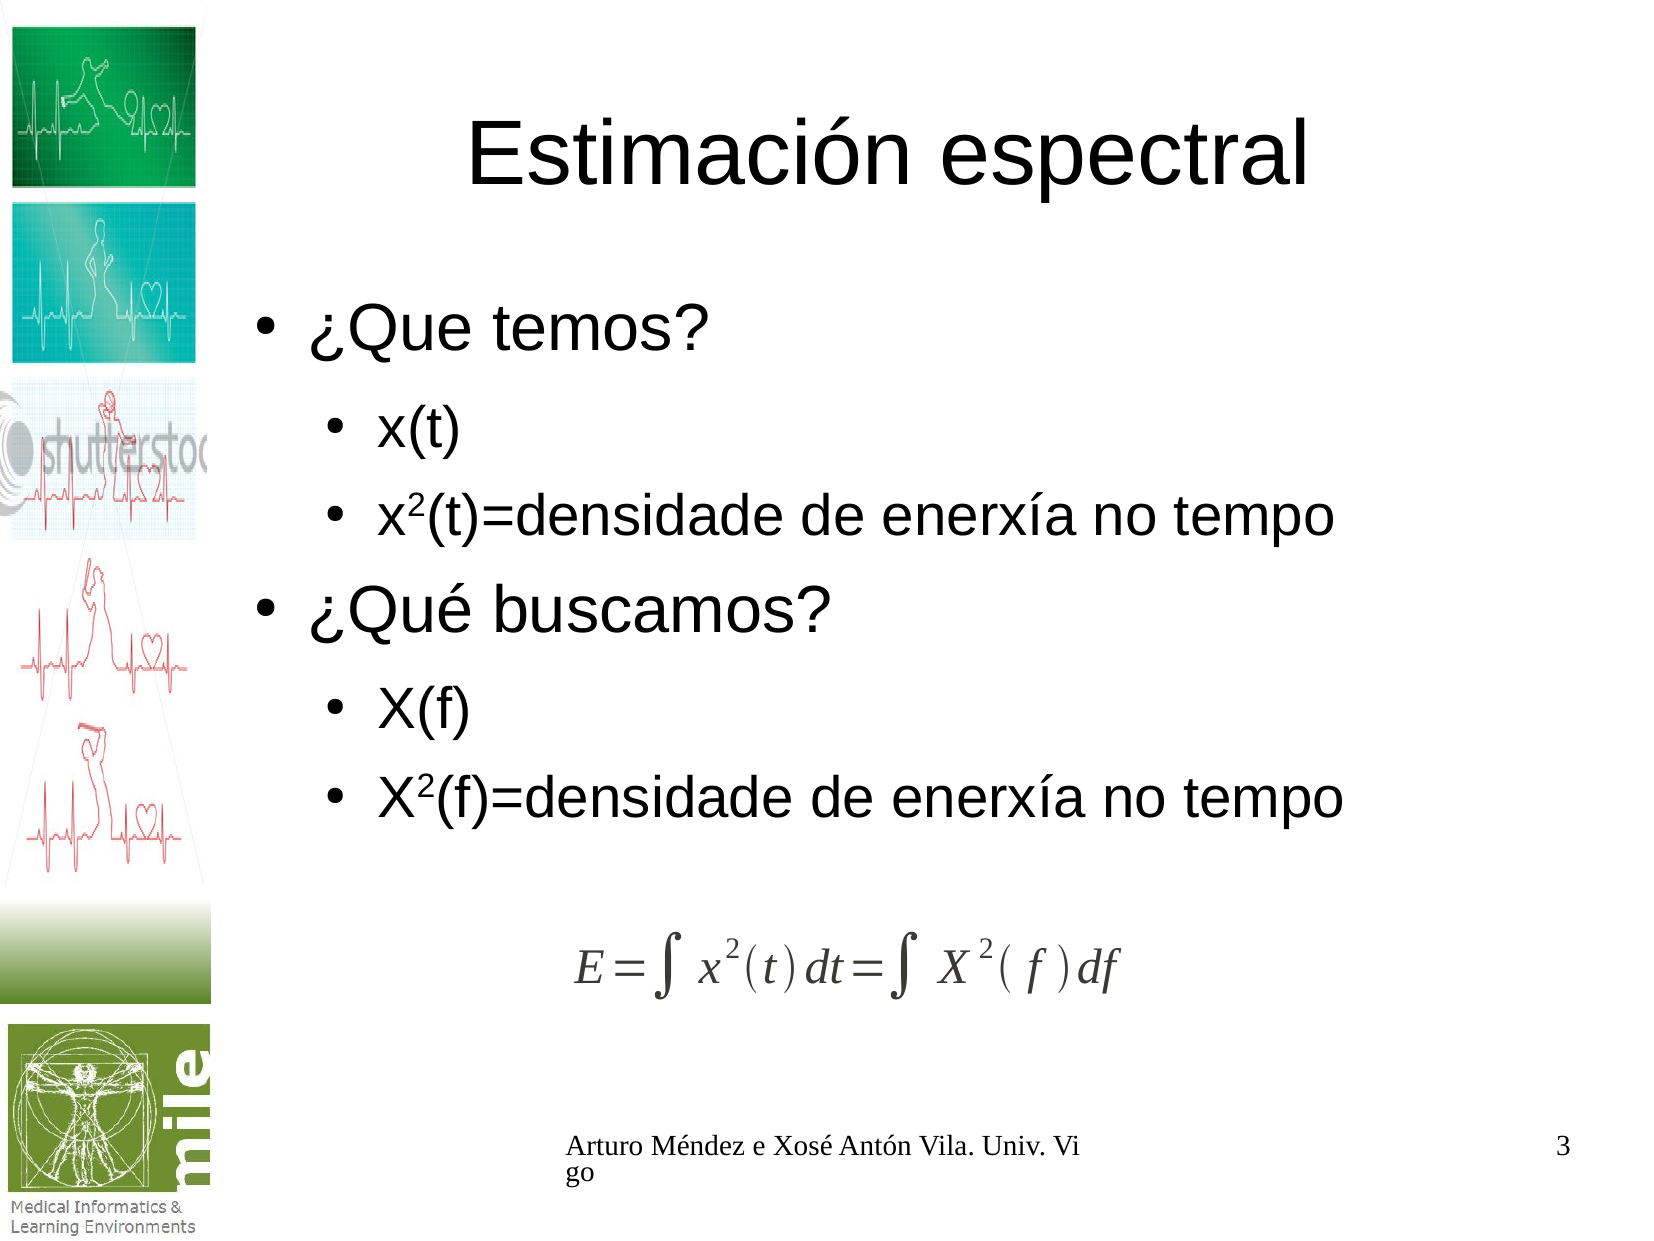

# Estimación espectral
¿Que temos?
x(t)
x2(t)=densidade de enerxía no tempo
¿Qué buscamos?
X(f)
X2(f)=densidade de enerxía no tempo
Arturo Méndez e Xosé Antón Vila. Univ. Vigo
3